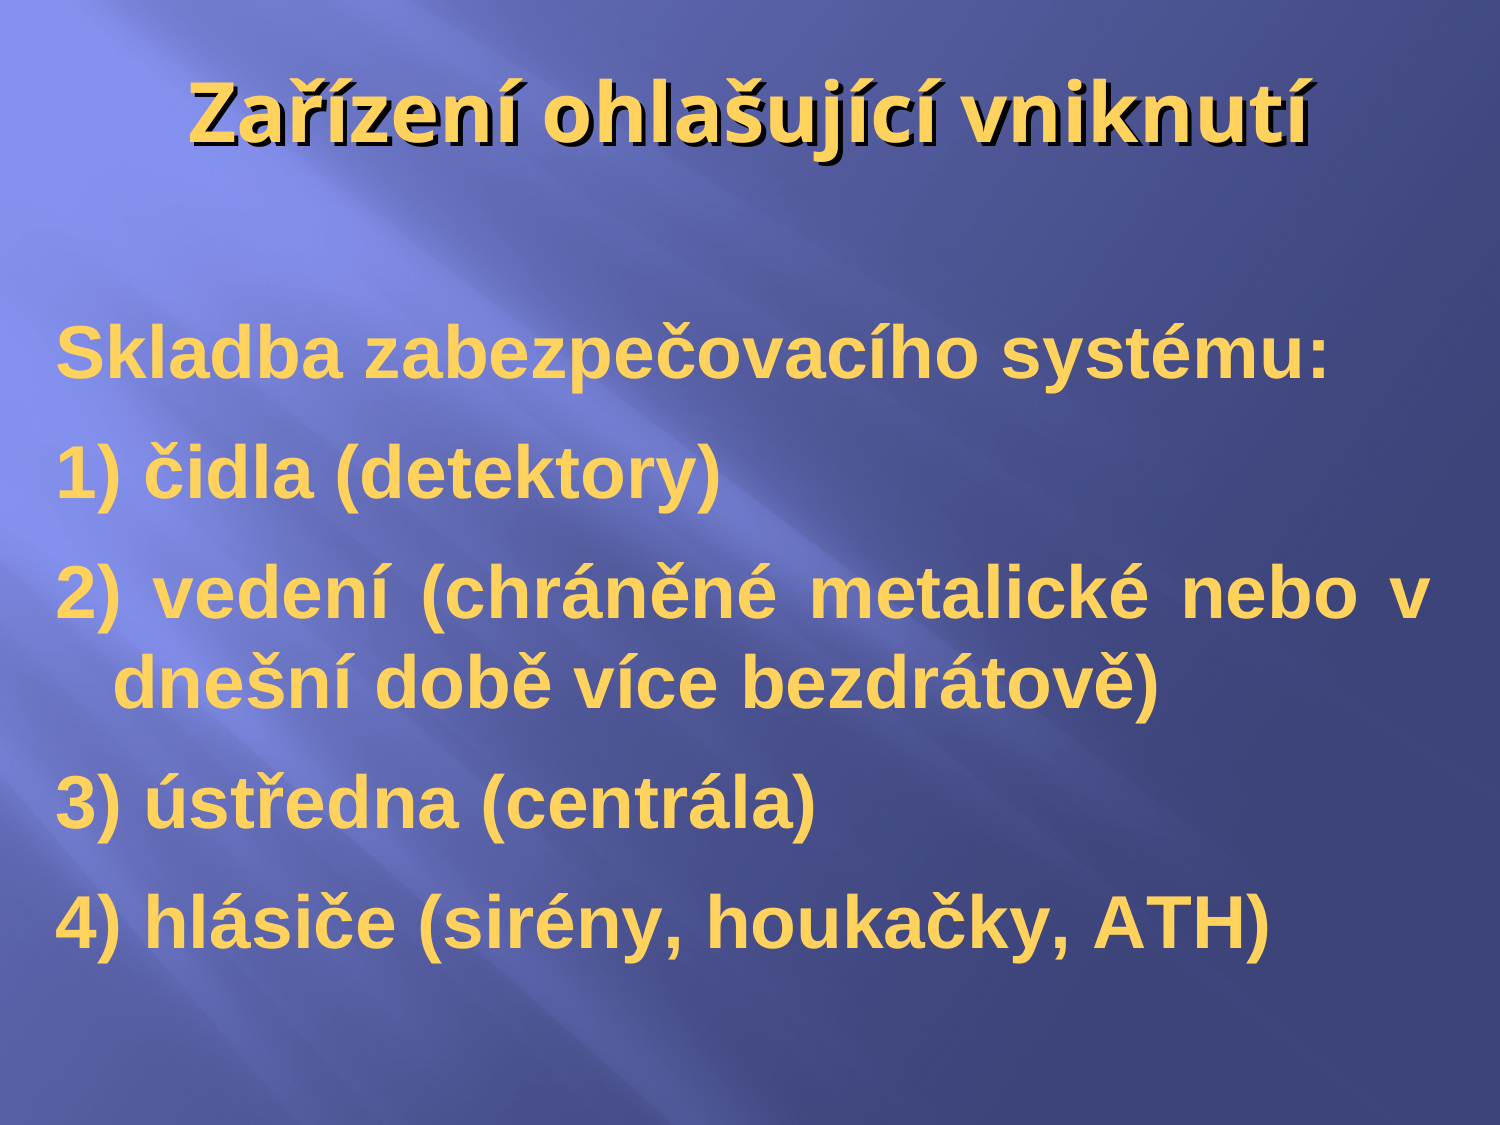

# Zařízení ohlašující vniknutí
Skladba zabezpečovacího systému:
 čidla (detektory)
2) vedení (chráněné metalické nebo v dnešní době více bezdrátově)
3) ústředna (centrála)
4) hlásiče (sirény, houkačky, ATH)